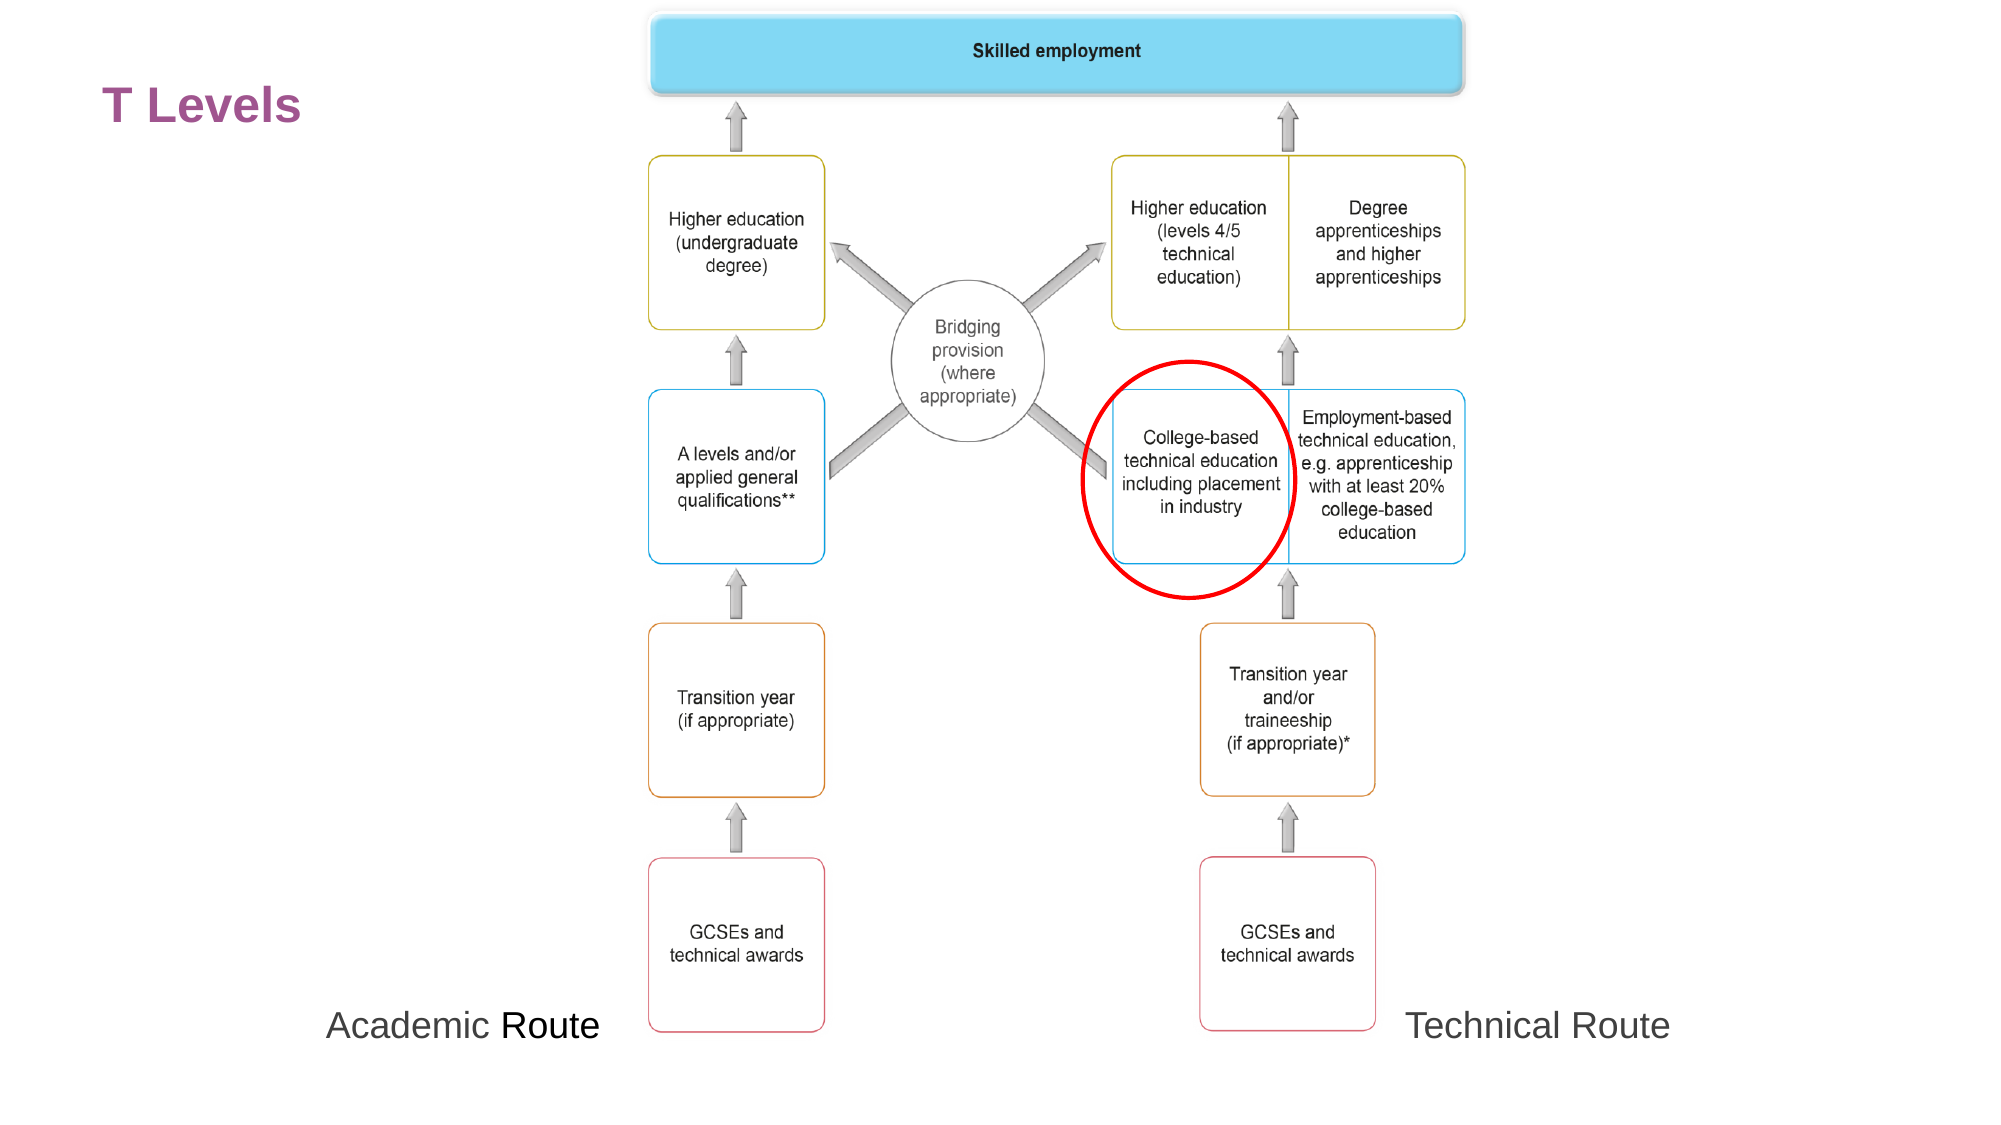

# T Levels
Academic Route
Technical Route